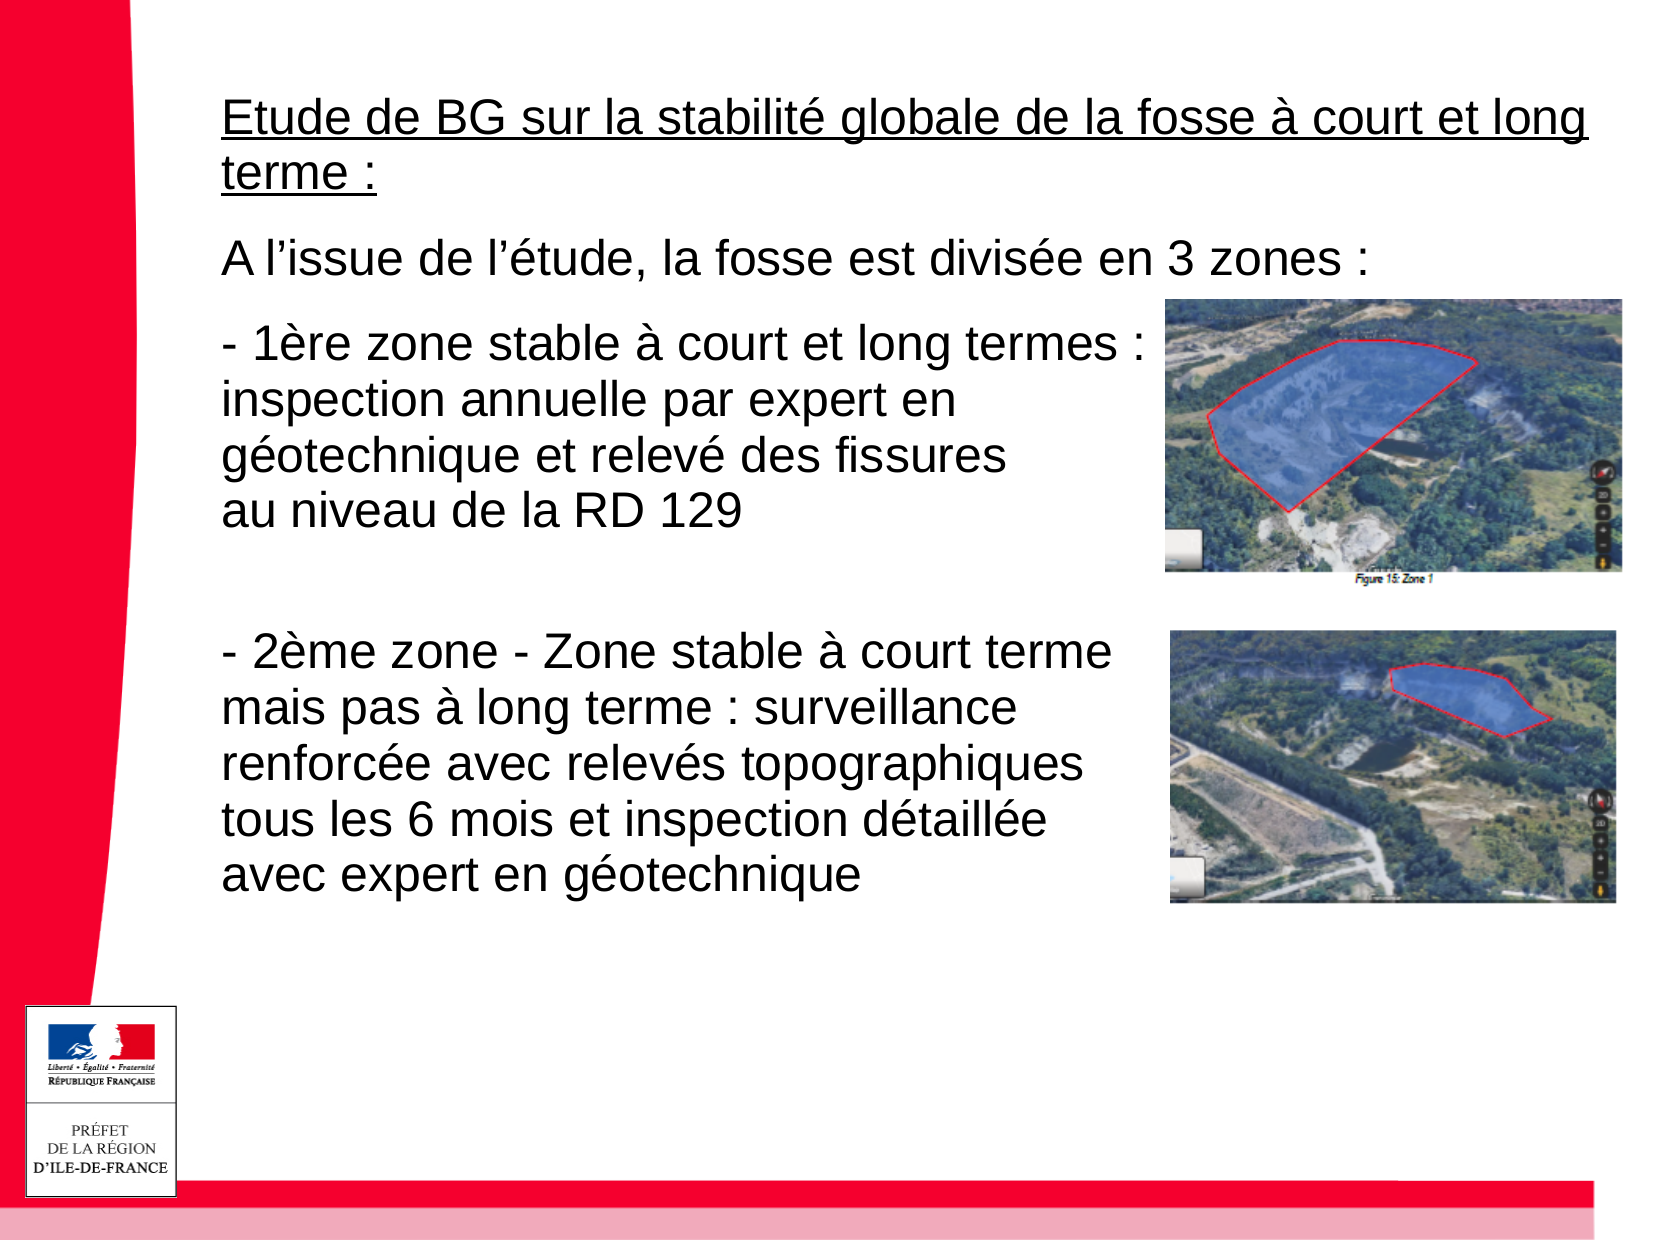

# Etude de BG sur la stabilité globale de la fosse à court et long terme :
A l’issue de l’étude, la fosse est divisée en 3 zones :
- 1ère zone stable à court et long termes :
inspection annuelle par expert en
géotechnique et relevé des fissures
au niveau de la RD 129
- 2ème zone - Zone stable à court terme
mais pas à long terme : surveillance
renforcée avec relevés topographiques
tous les 6 mois et inspection détaillée
avec expert en géotechnique